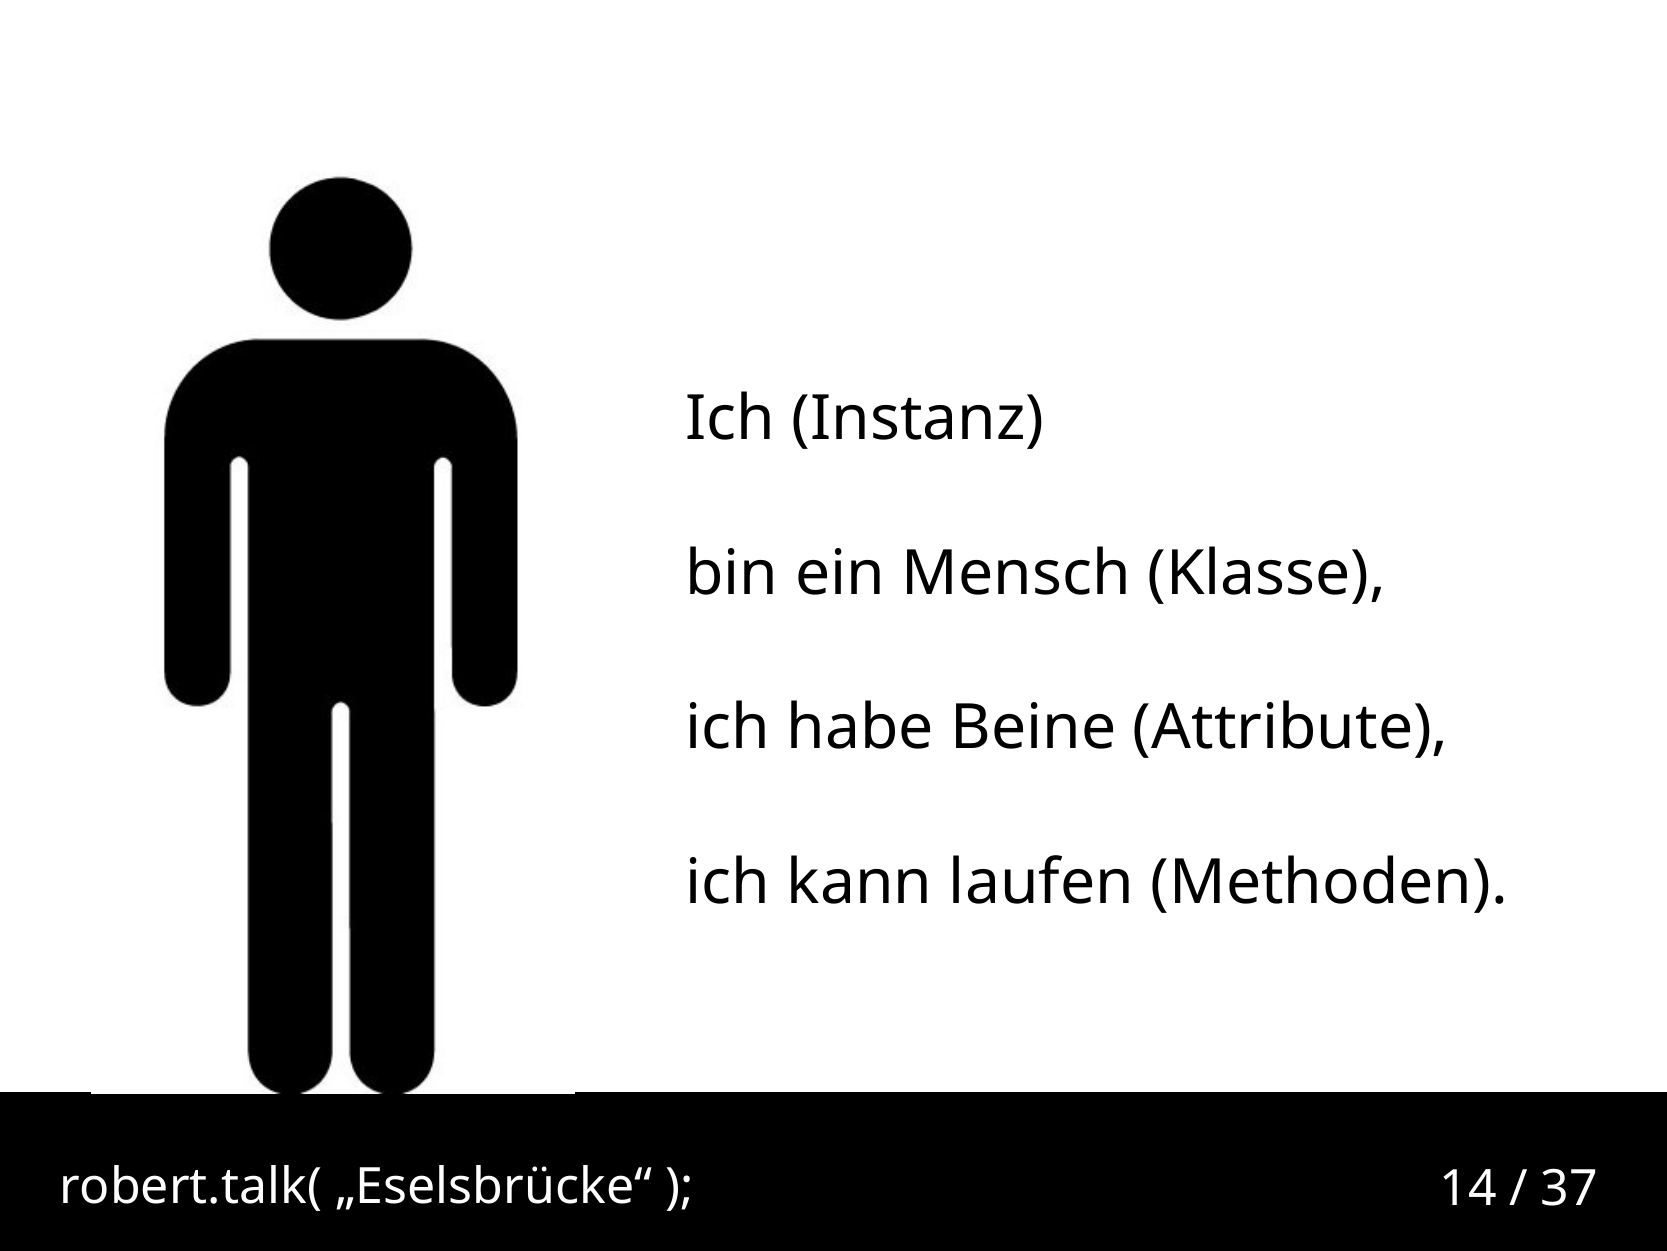

Ich (Instanz)
bin ein Mensch (Klasse),
ich habe Beine (Attribute),
ich kann laufen (Methoden).
robert.talk( „Eselsbrücke“ );
14